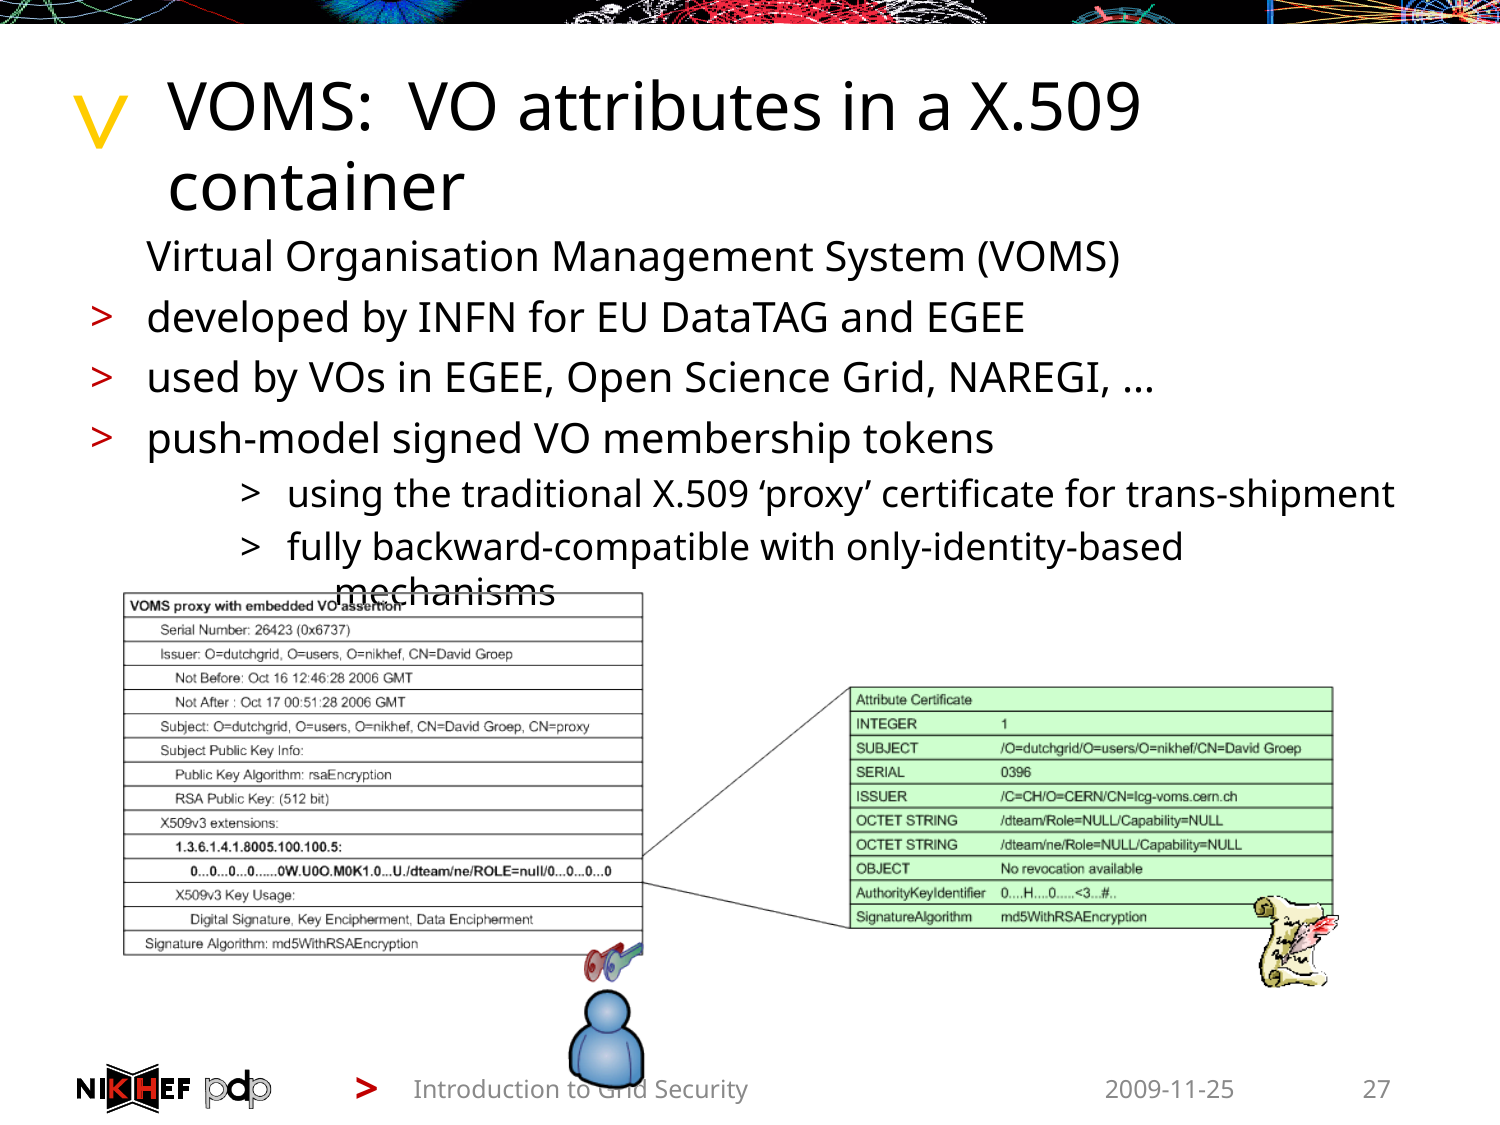

# VOMS: VO attributes in a X.509 container
Virtual Organisation Management System (VOMS)
developed by INFN for EU DataTAG and EGEE
used by VOs in EGEE, Open Science Grid, NAREGI, …
push-model signed VO membership tokens
using the traditional X.509 ‘proxy’ certificate for trans-shipment
fully backward-compatible with only-identity-based mechanisms
Introduction to Grid Security
2009-11-25